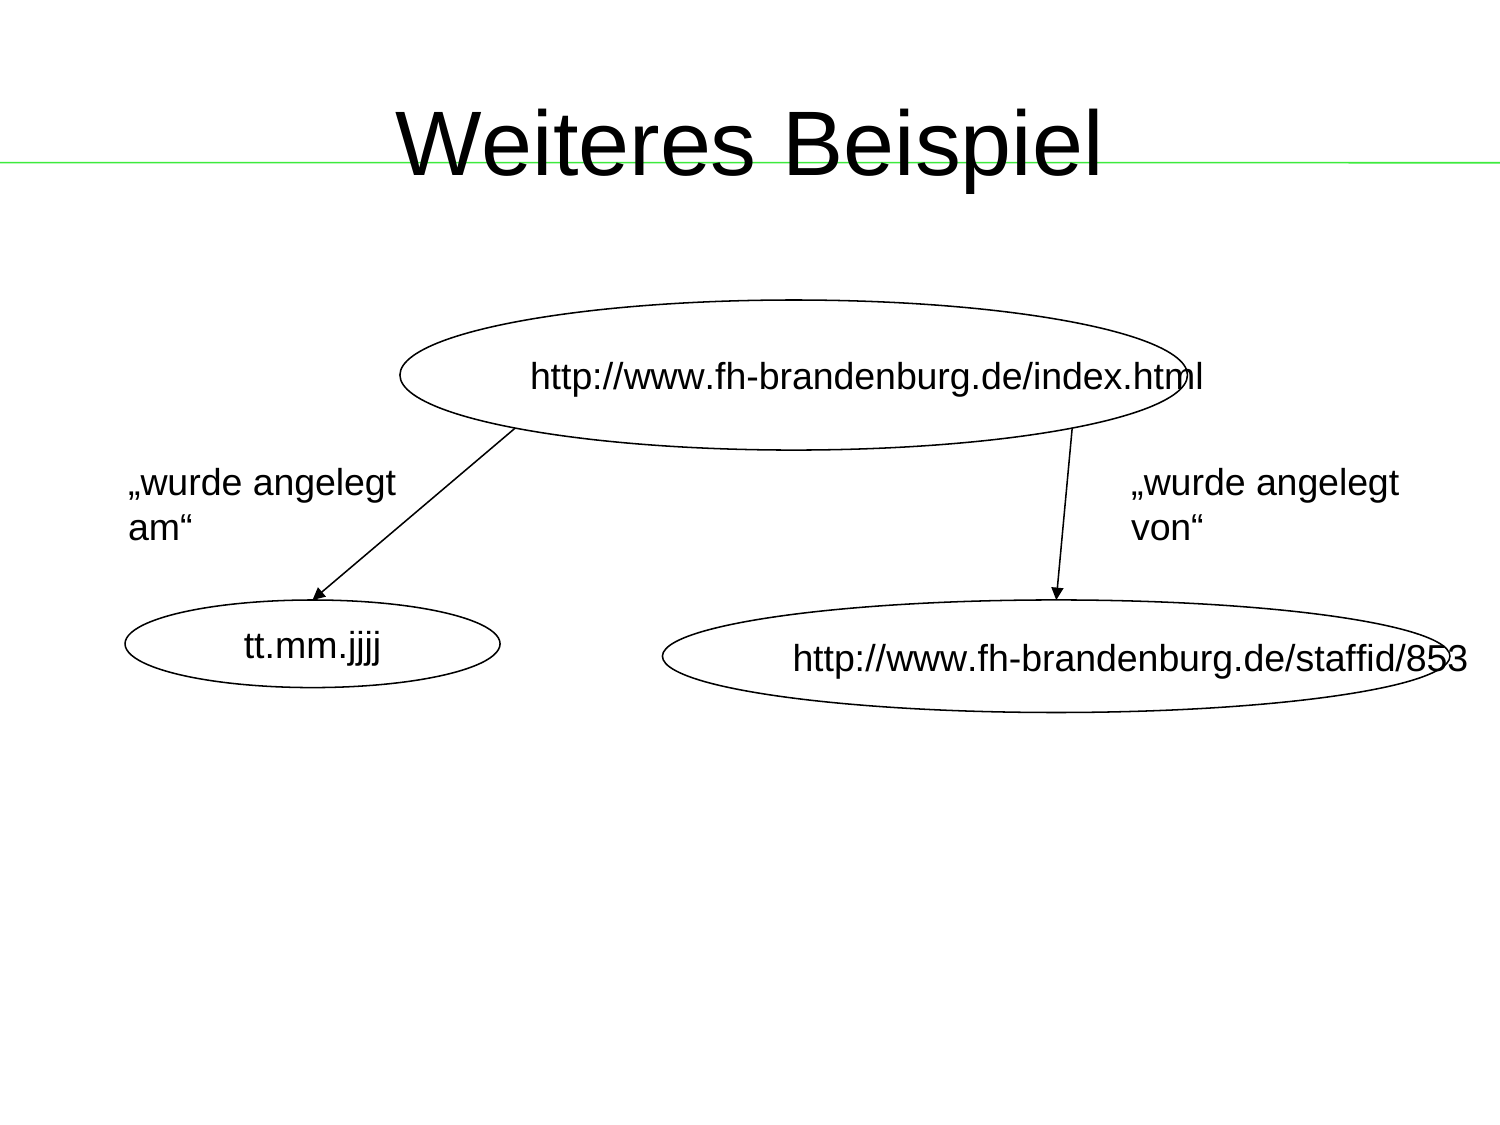

# Weiteres Beispiel
http://www.fh-brandenburg.de/index.html
„wurde angelegt
am“
„wurde angelegt
von“
tt.mm.jjjj
http://www.fh-brandenburg.de/staffid/853